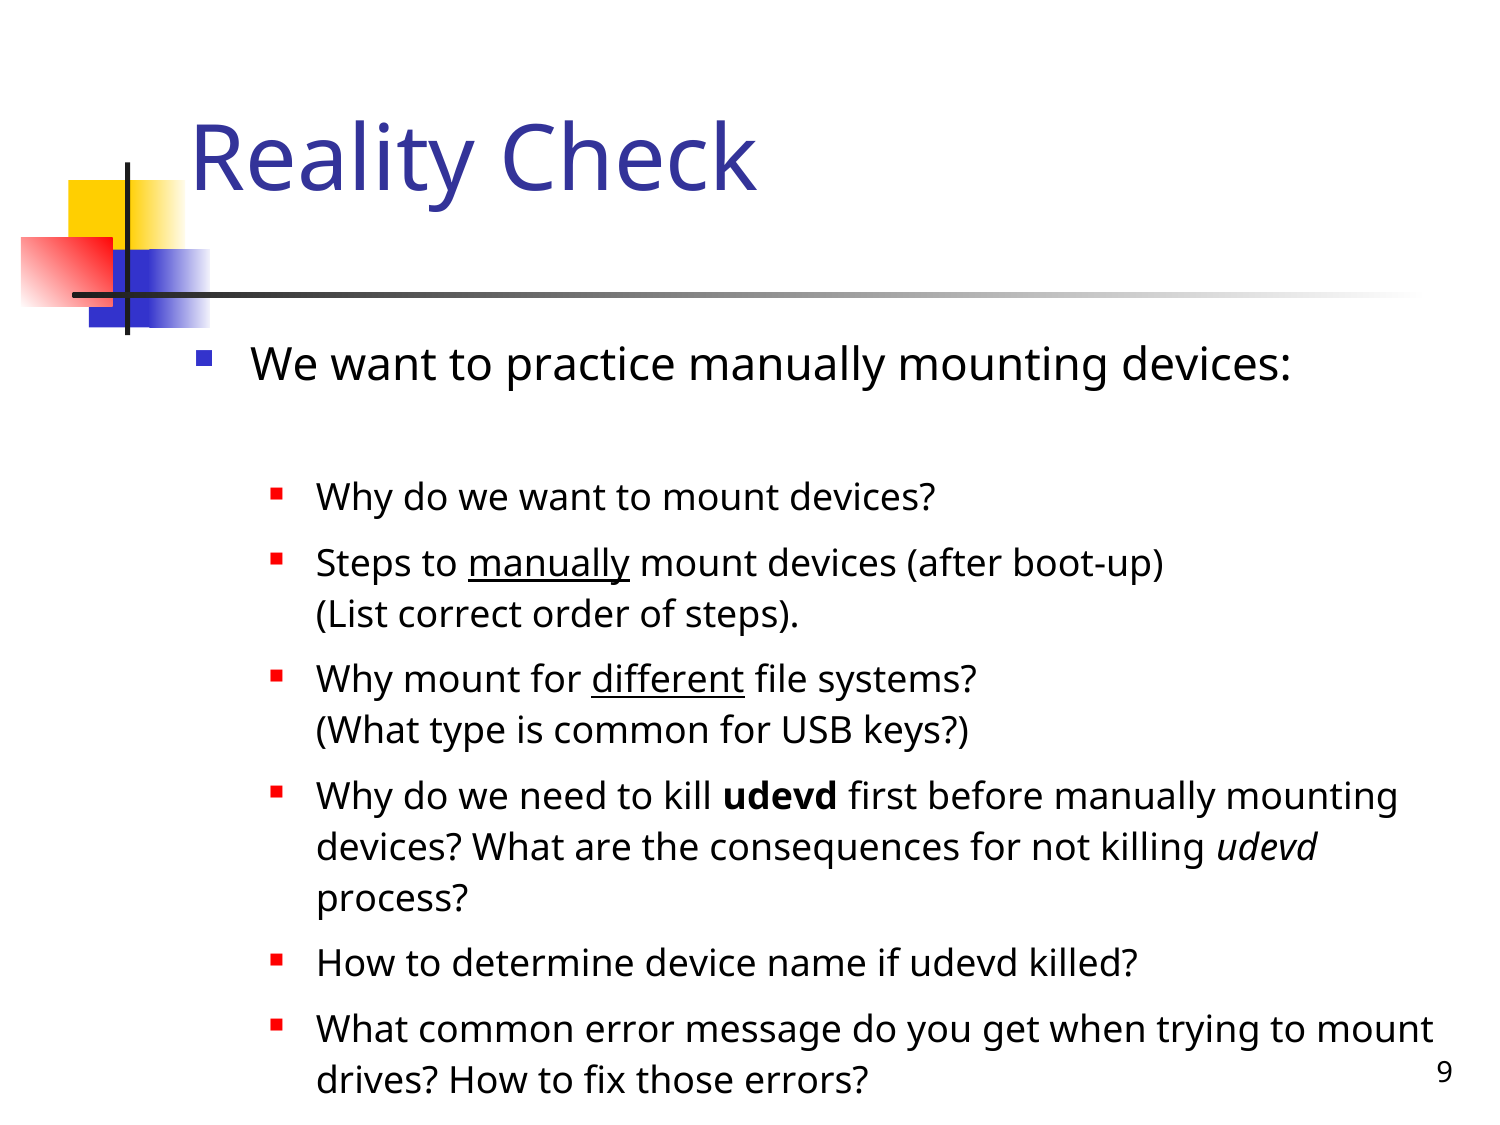

# Reality Check
We want to practice manually mounting devices:
Why do we want to mount devices?
Steps to manually mount devices (after boot-up)
(List correct order of steps).
Why mount for different file systems?
(What type is common for USB keys?)
Why do we need to kill udevd first before manually mounting devices? What are the consequences for not killing udevd process?
How to determine device name if udevd killed?
What common error message do you get when trying to mount drives? How to fix those errors?
9